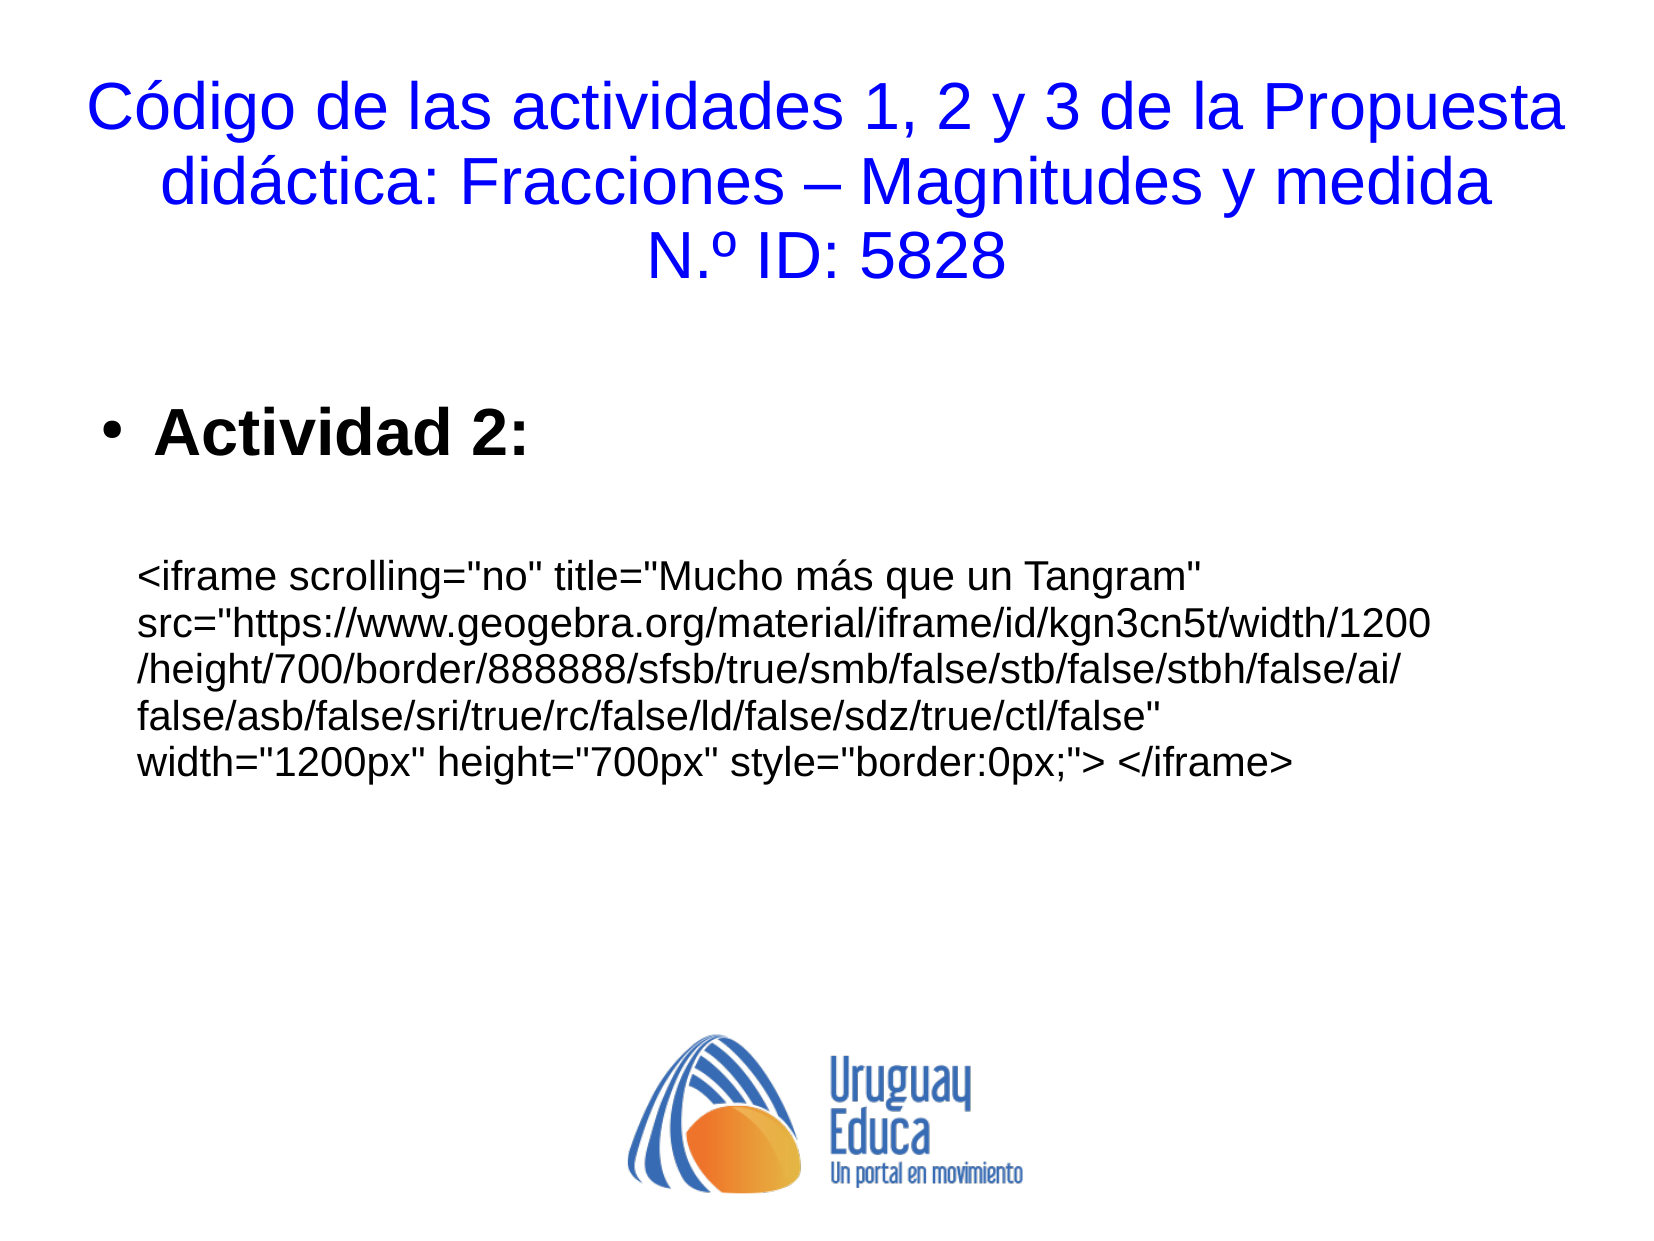

# Código de las actividades 1, 2 y 3 de la Propuesta didáctica: Fracciones – Magnitudes y medida N.º ID: 5828
Actividad 2:
<iframe scrolling="no" title="Mucho más que un Tangram" src="https://www.geogebra.org/material/iframe/id/kgn3cn5t/width/1200/height/700/border/888888/sfsb/true/smb/false/stb/false/stbh/false/ai/false/asb/false/sri/true/rc/false/ld/false/sdz/true/ctl/false" width="1200px" height="700px" style="border:0px;"> </iframe>